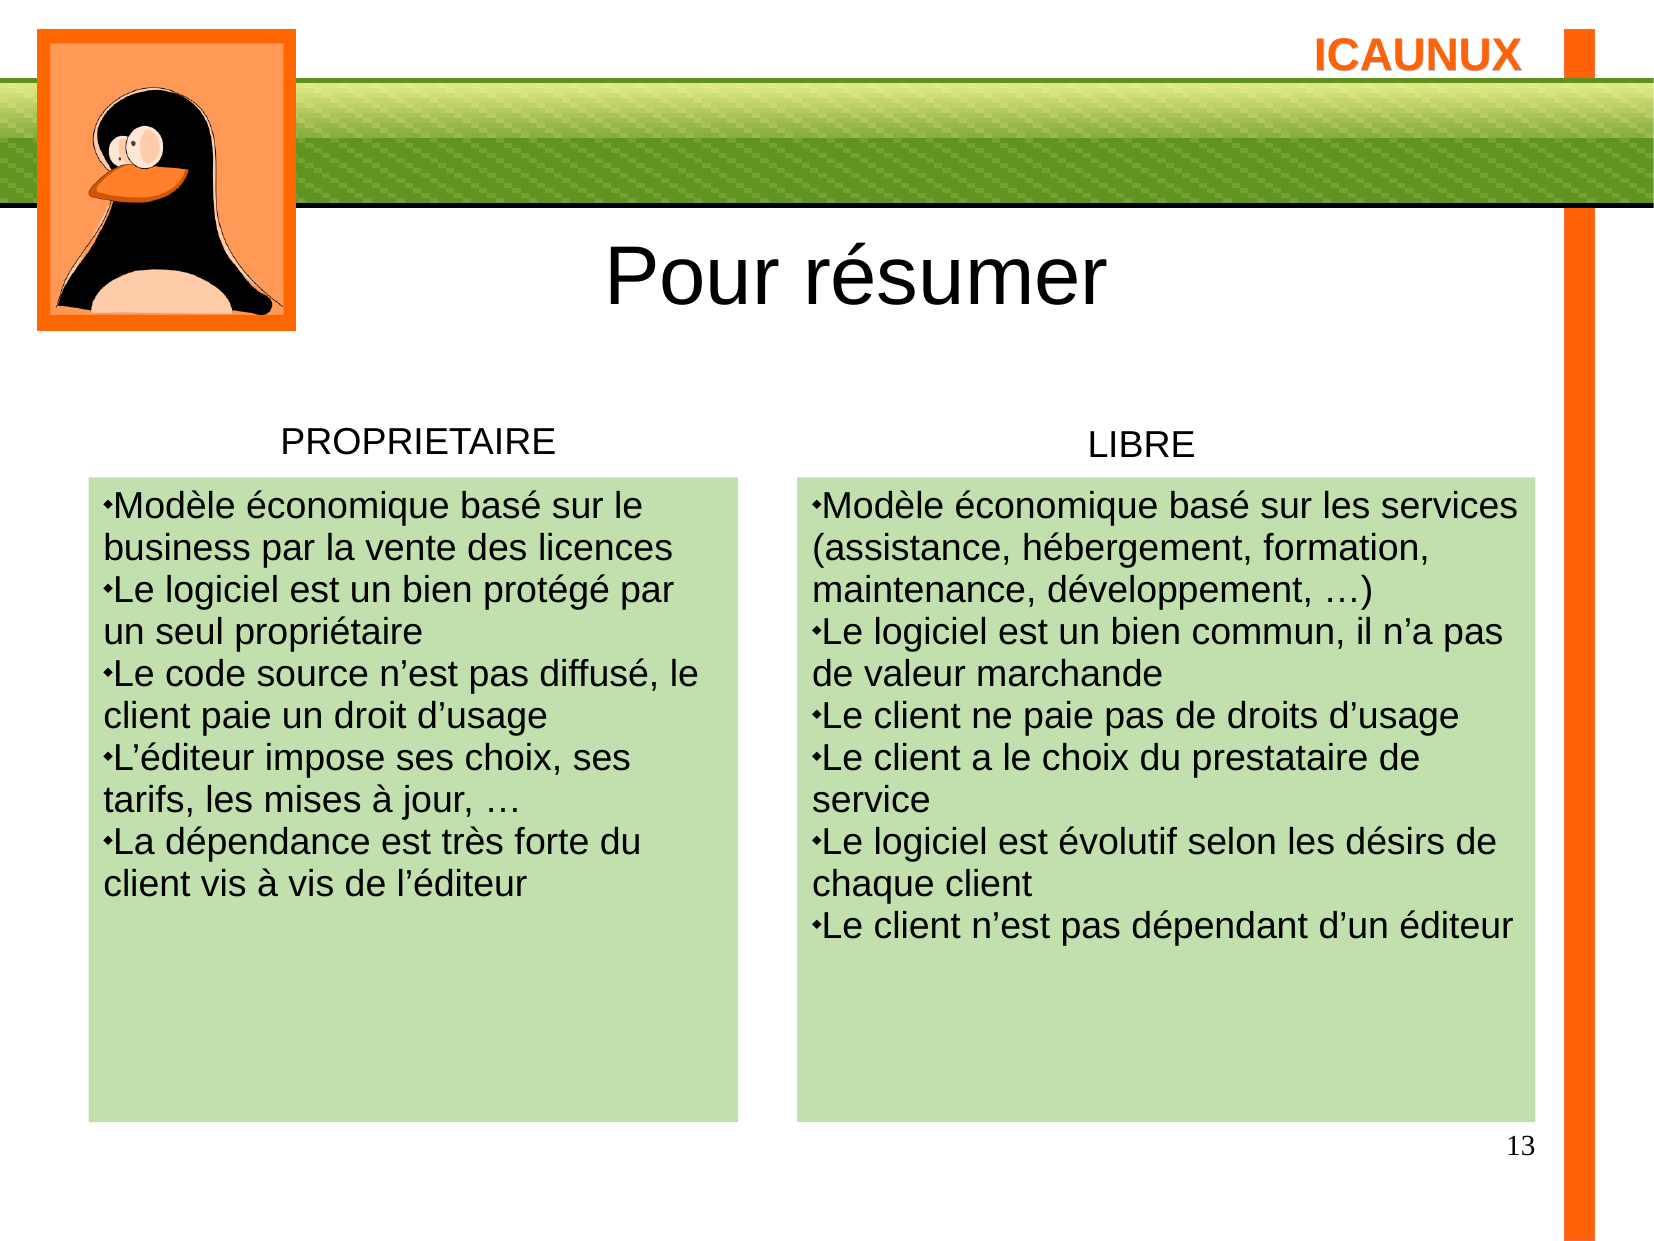

# Pour résumer
PROPRIETAIRE
LIBRE
Modèle économique basé sur le business par la vente des licences
Le logiciel est un bien protégé par un seul propriétaire
Le code source n’est pas diffusé, le client paie un droit d’usage
L’éditeur impose ses choix, ses tarifs, les mises à jour, …
La dépendance est très forte du client vis à vis de l’éditeur
Modèle économique basé sur les services (assistance, hébergement, formation, maintenance, développement, …)
Le logiciel est un bien commun, il n’a pas de valeur marchande
Le client ne paie pas de droits d’usage
Le client a le choix du prestataire de service
Le logiciel est évolutif selon les désirs de chaque client
Le client n’est pas dépendant d’un éditeur
13